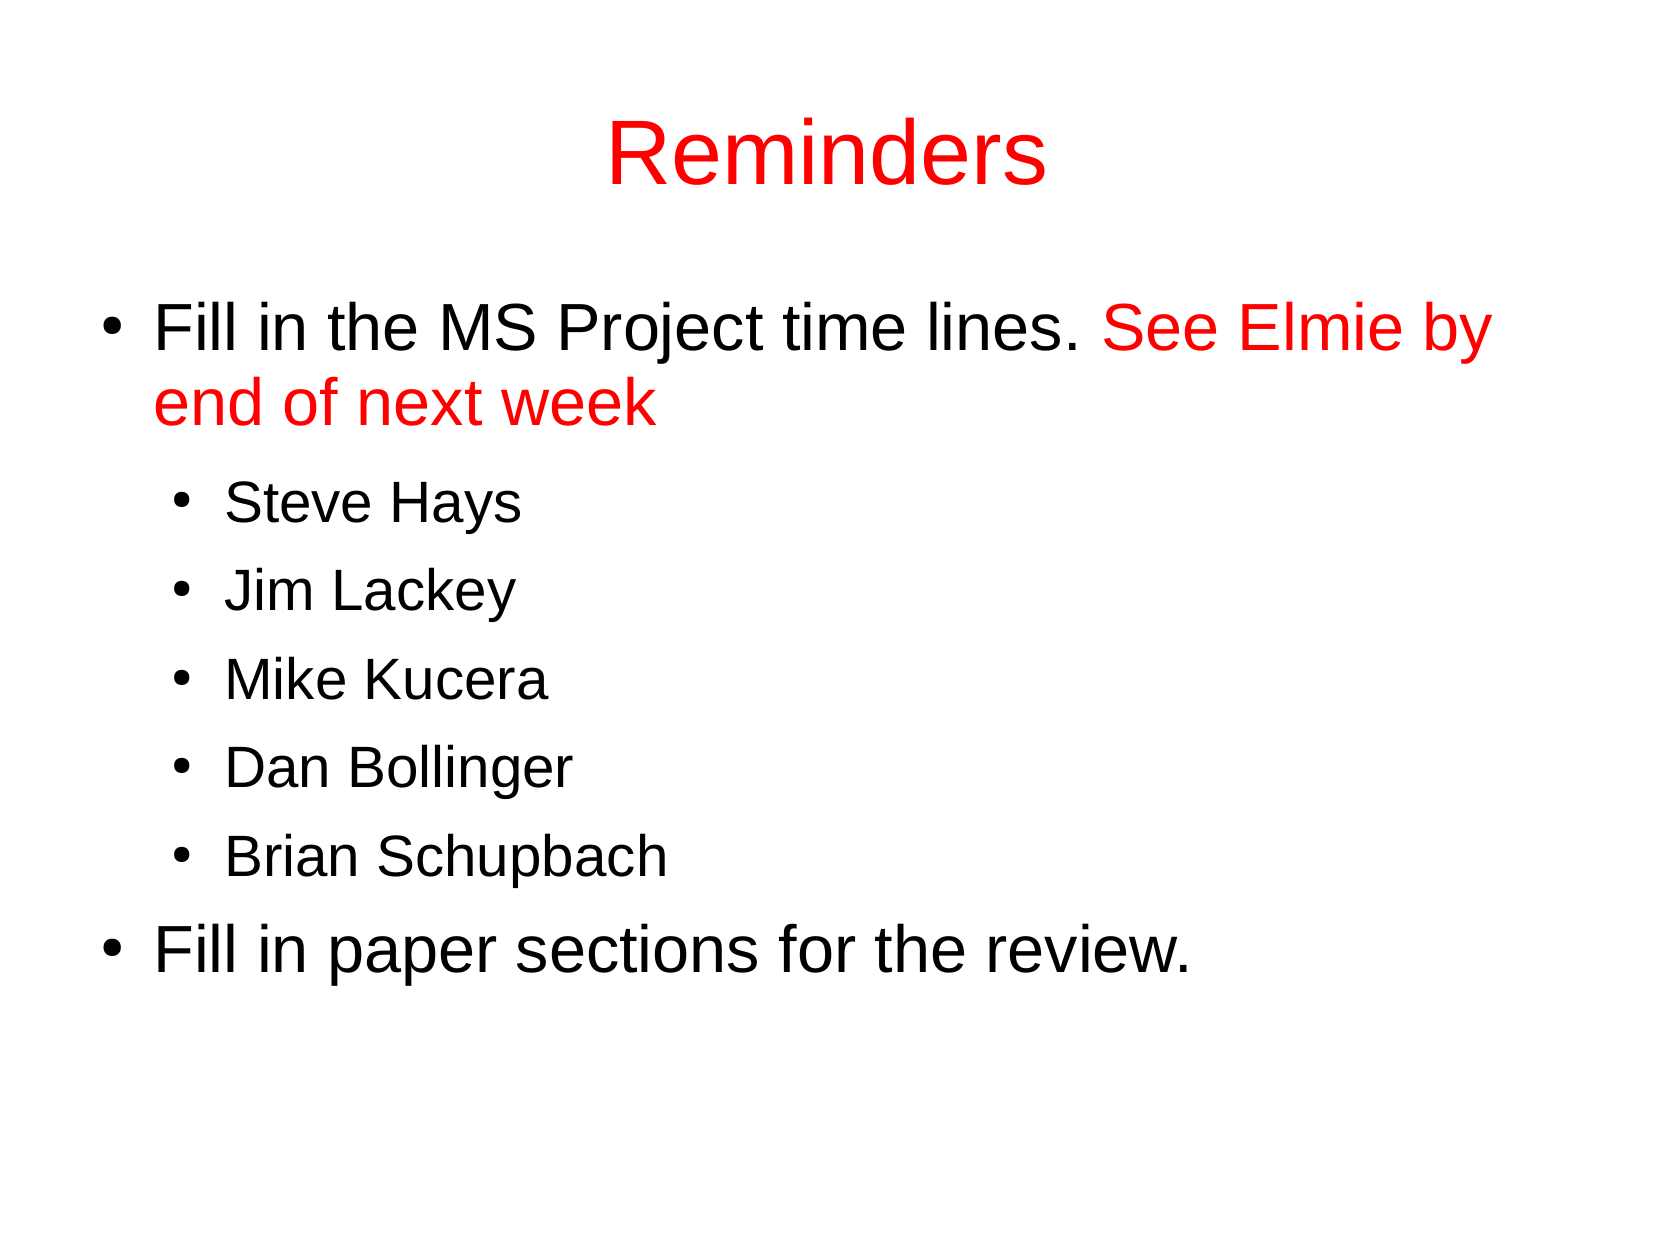

# Reminders
Fill in the MS Project time lines. See Elmie by end of next week
Steve Hays
Jim Lackey
Mike Kucera
Dan Bollinger
Brian Schupbach
Fill in paper sections for the review.